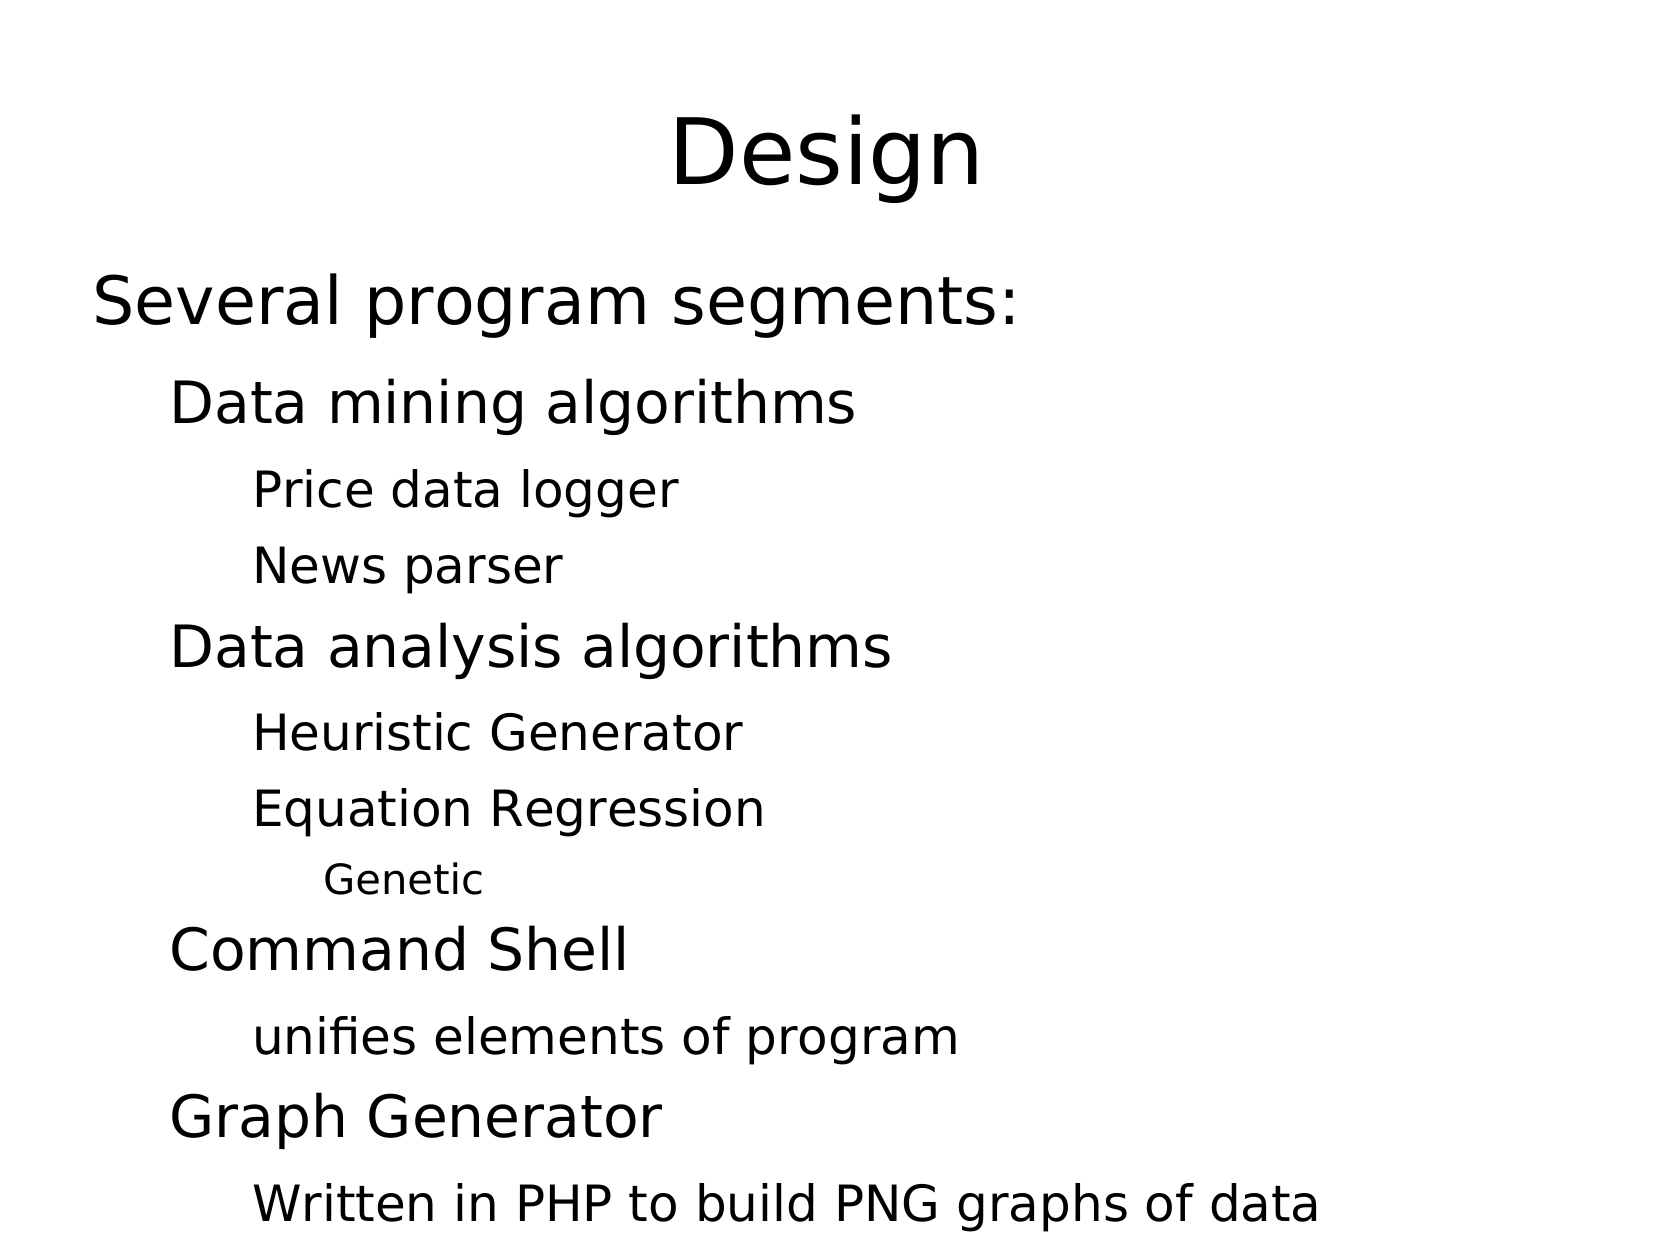

# Design
Several program segments:
Data mining algorithms
Price data logger
News parser
Data analysis algorithms
Heuristic Generator
Equation Regression
Genetic
Command Shell
unifies elements of program
Graph Generator
Written in PHP to build PNG graphs of data